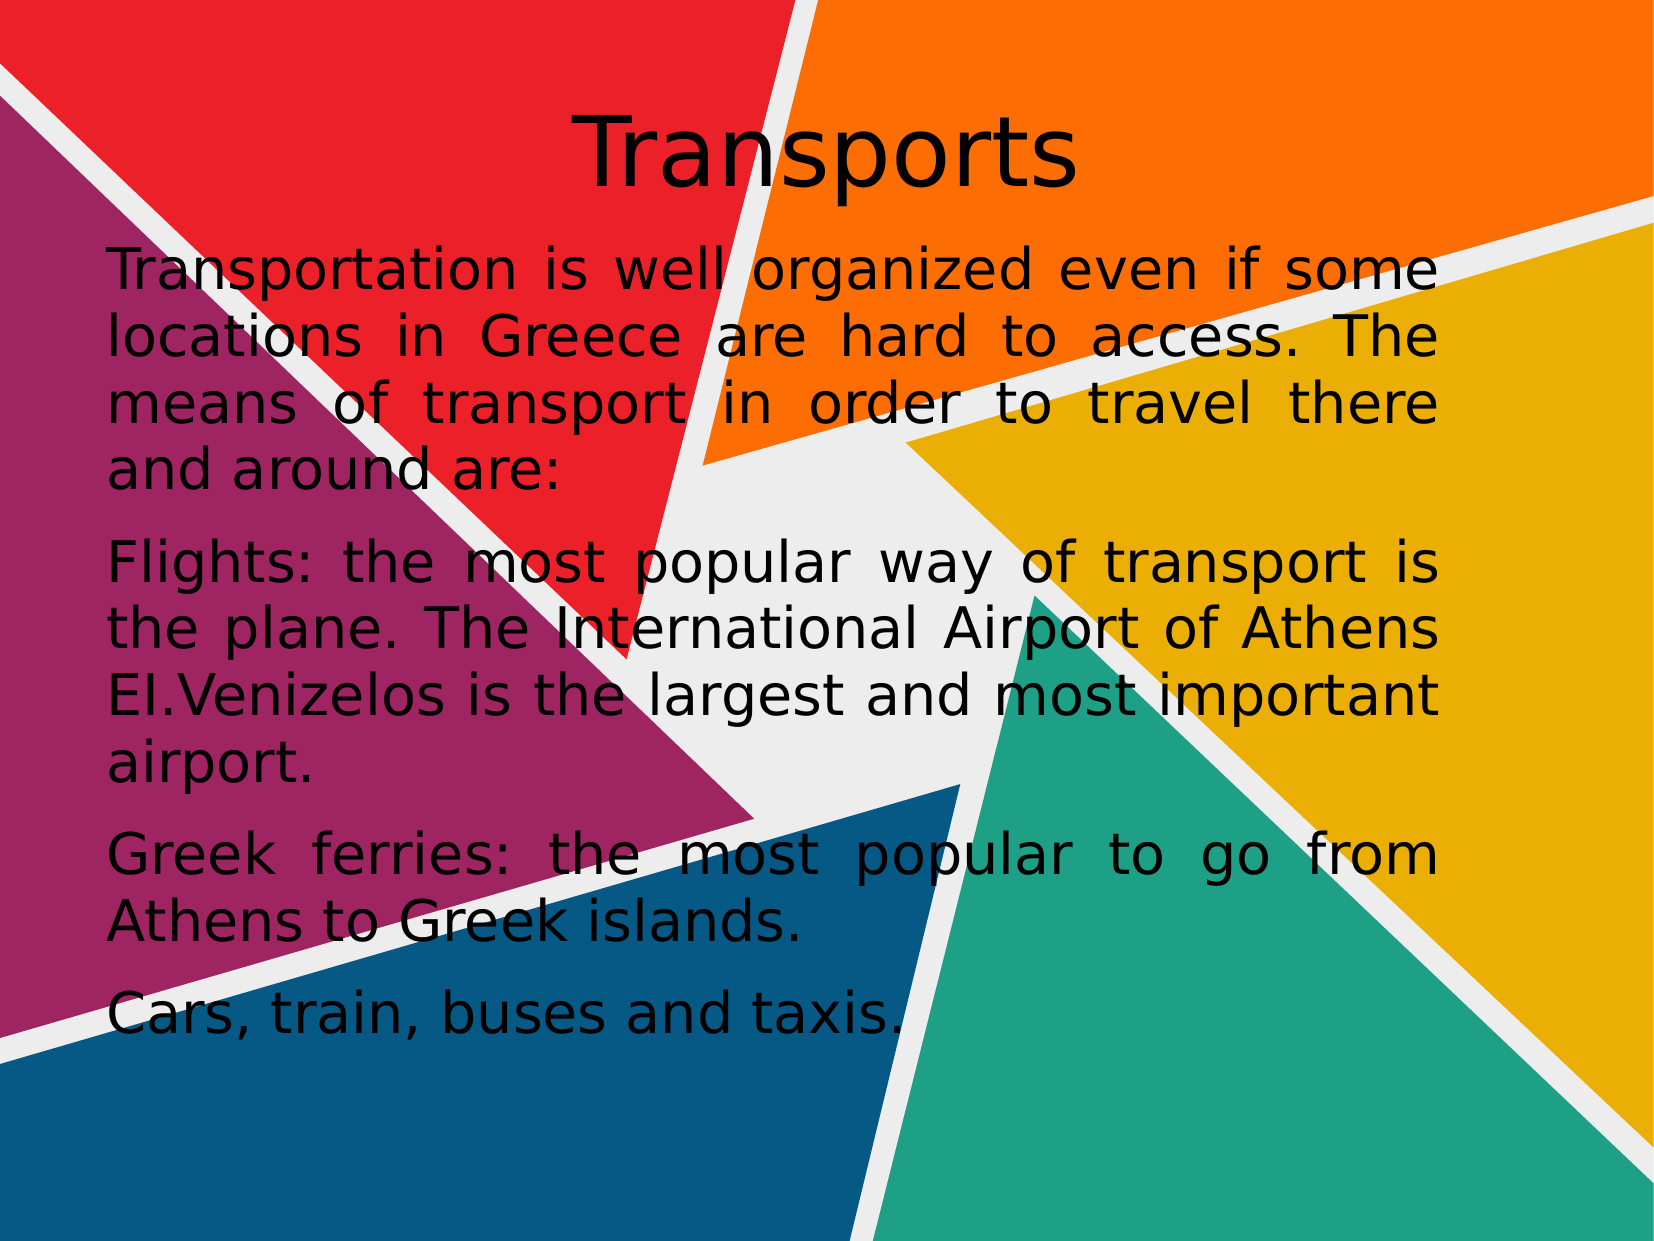

# Transports
Transportation is well organized even if some locations in Greece are hard to access. The means of transport in order to travel there and around are:
Flights: the most popular way of transport is the plane. The International Airport of Athens EI.Venizelos is the largest and most important airport.
Greek ferries: the most popular to go from Athens to Greek islands.
Cars, train, buses and taxis.